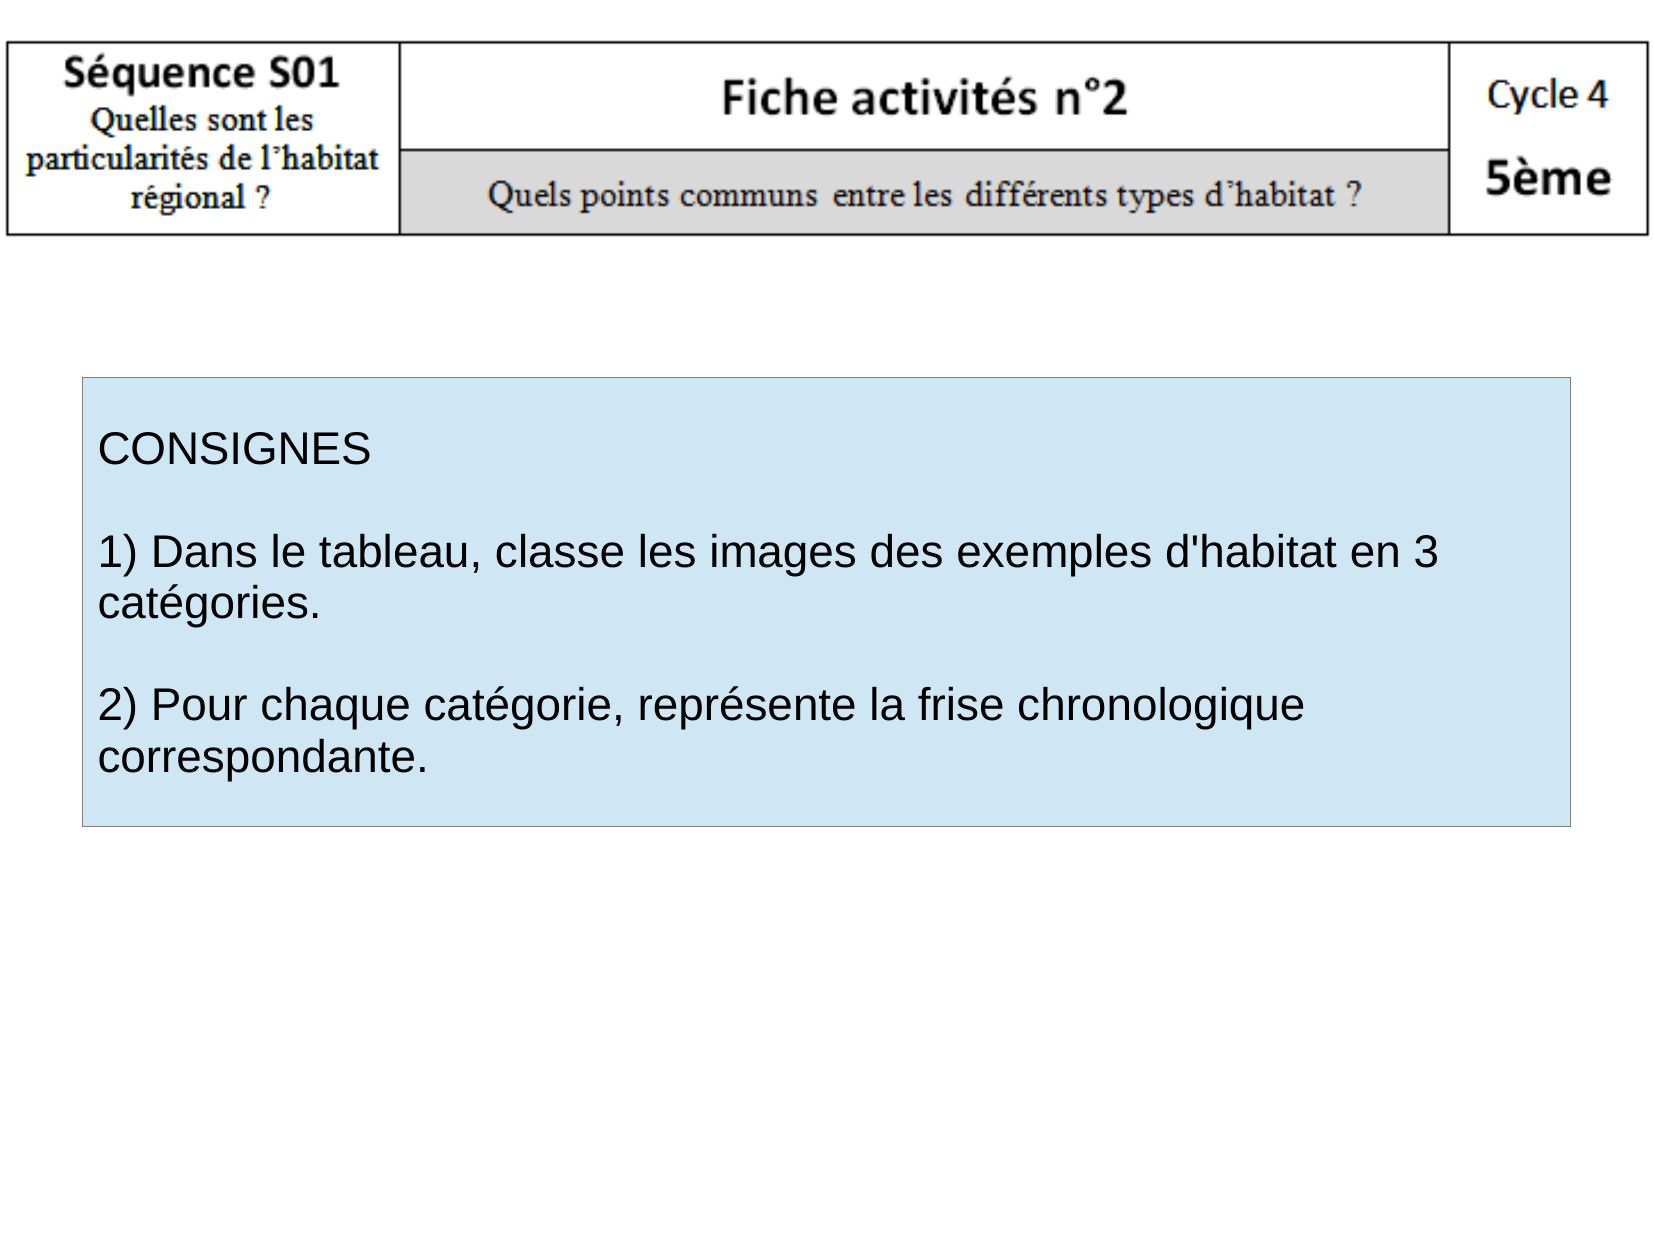

CONSIGNES
1) Dans le tableau, classe les images des exemples d'habitat en 3 catégories.
2) Pour chaque catégorie, représente la frise chronologique correspondante.